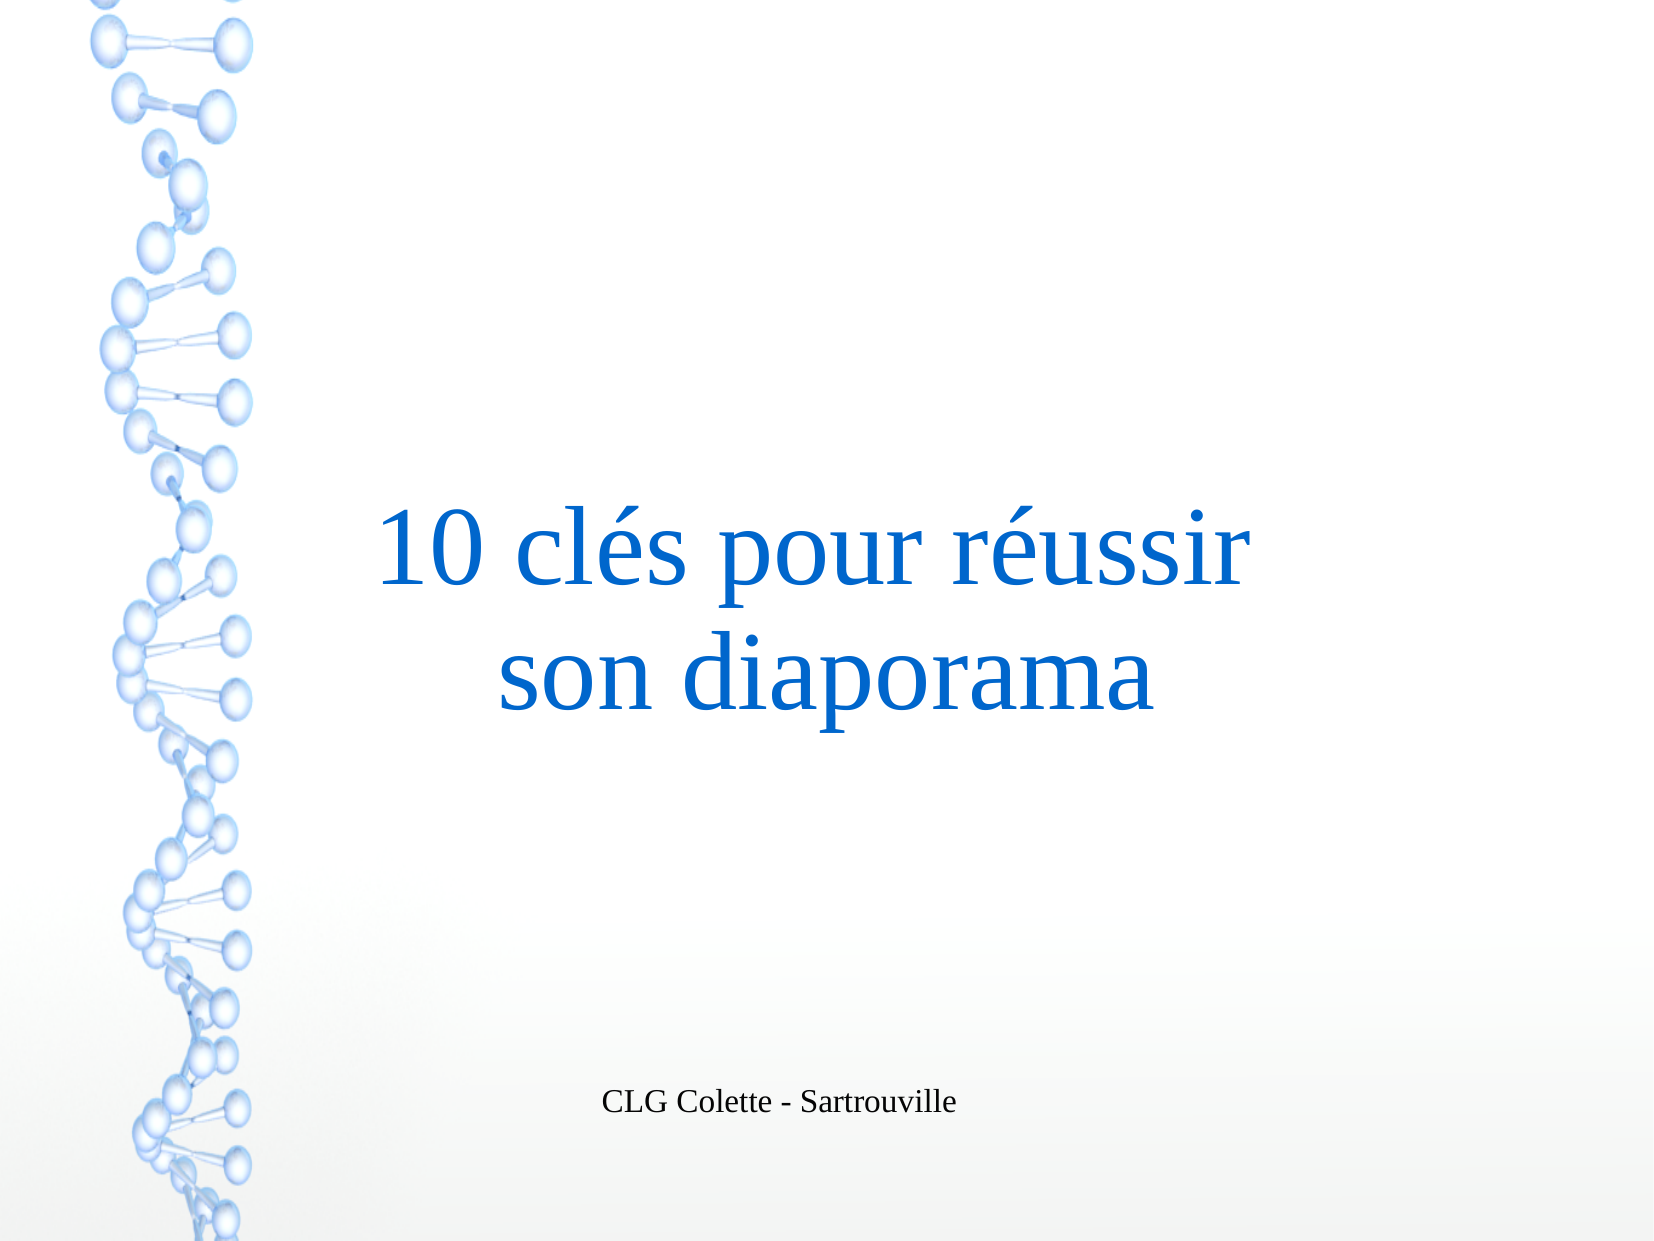

10 clés pour réussir
son diaporama
# CLG Colette - Sartrouville